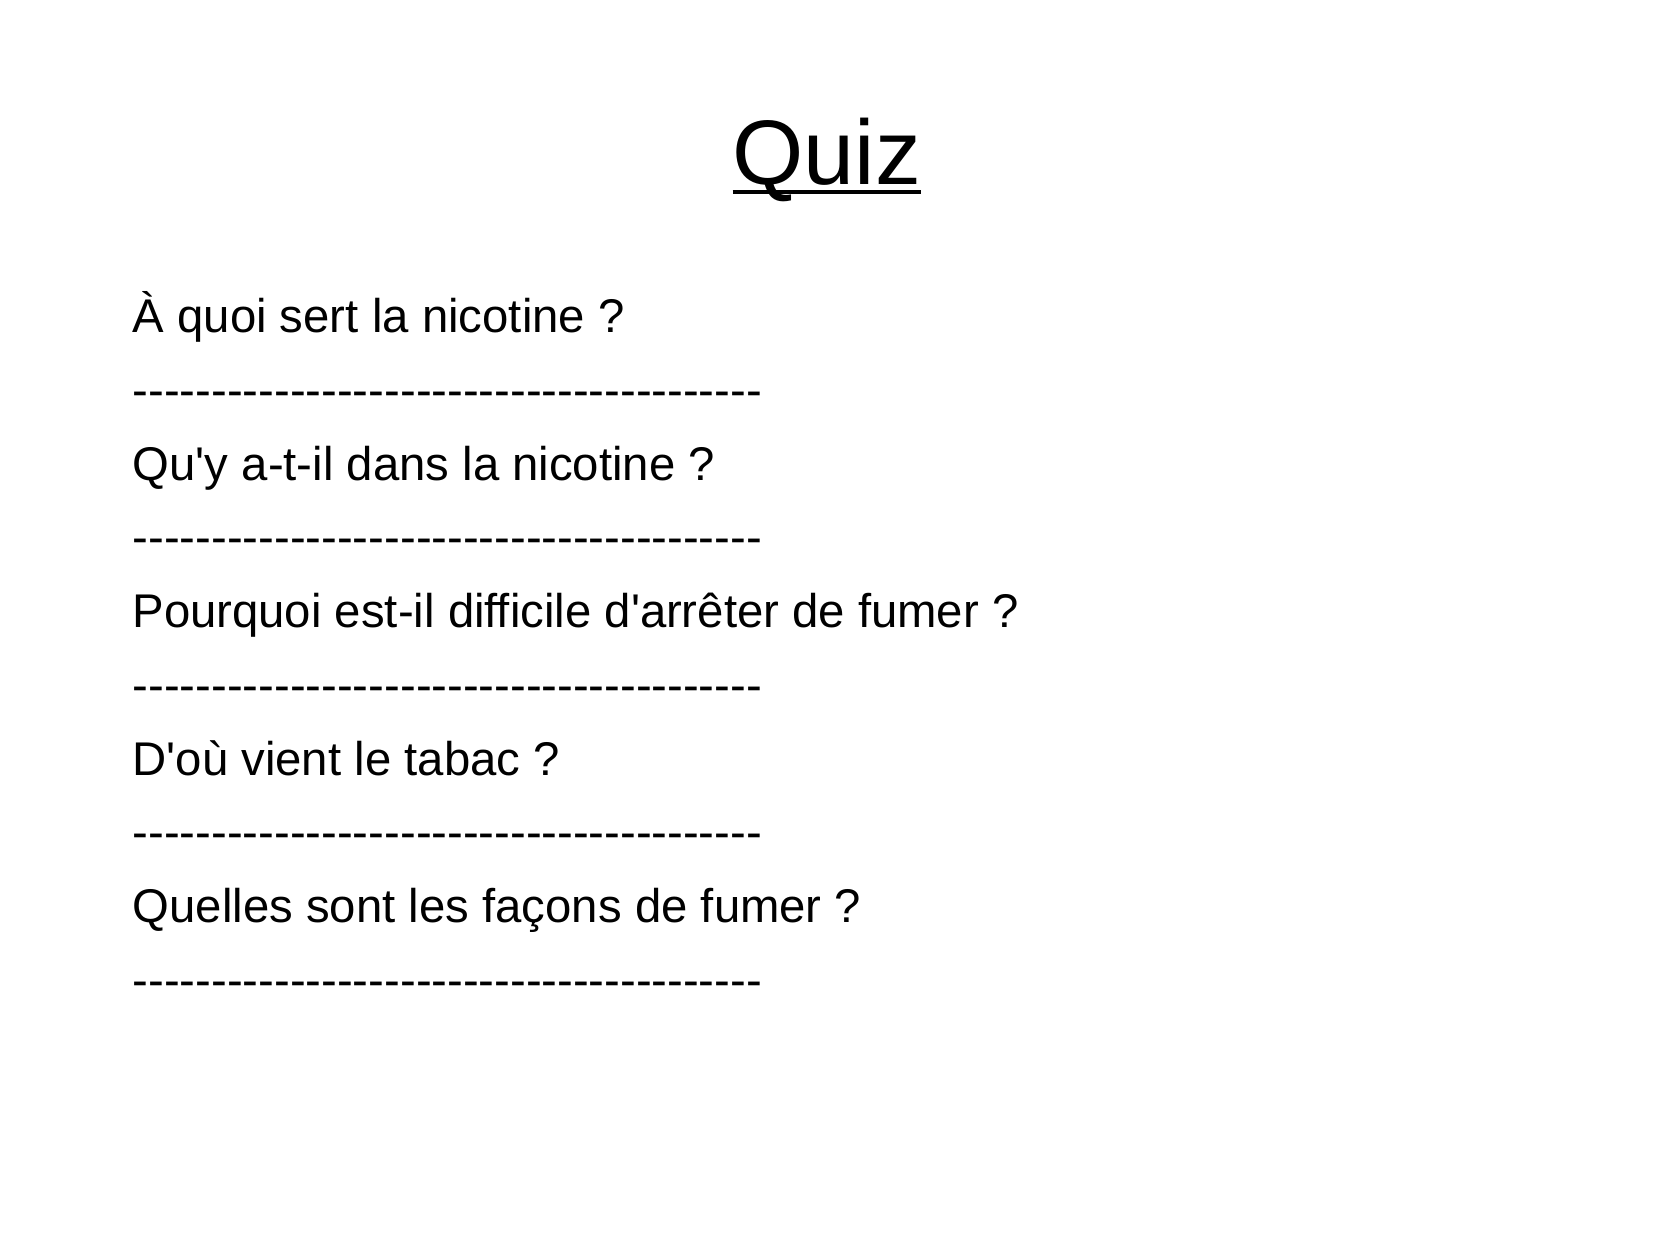

# Quiz
À quoi sert la nicotine ?
----------------------------------------
Qu'y a-t-il dans la nicotine ?
----------------------------------------
Pourquoi est-il difficile d'arrêter de fumer ?
----------------------------------------
D'où vient le tabac ?
----------------------------------------
Quelles sont les façons de fumer ?
----------------------------------------